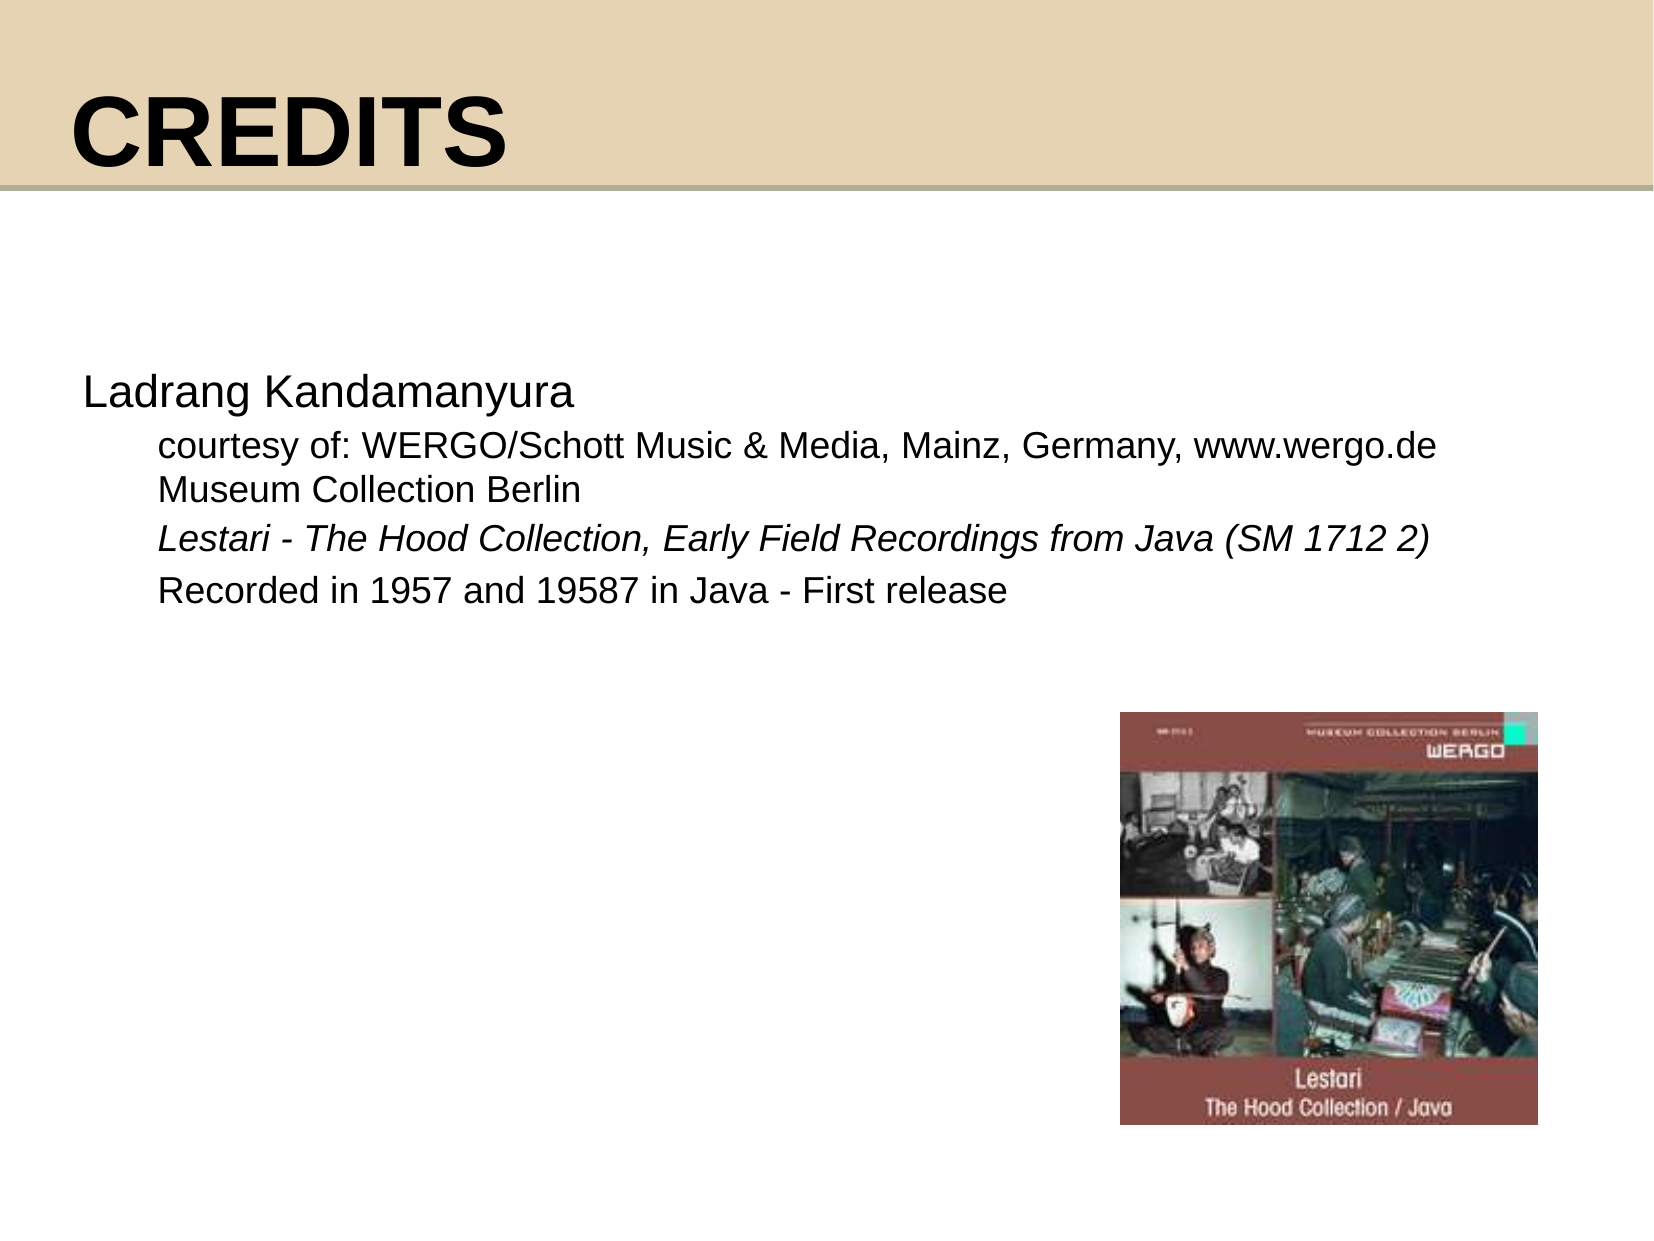

CREDITS
# Ladrang Kandamanyura
	courtesy of: WERGO/Schott Music & Media, Mainz, Germany, www.wergo.de
	Museum Collection Berlin
	Lestari - The Hood Collection, Early Field Recordings from Java (SM 1712 2)
	Recorded in 1957 and 19587 in Java - First release